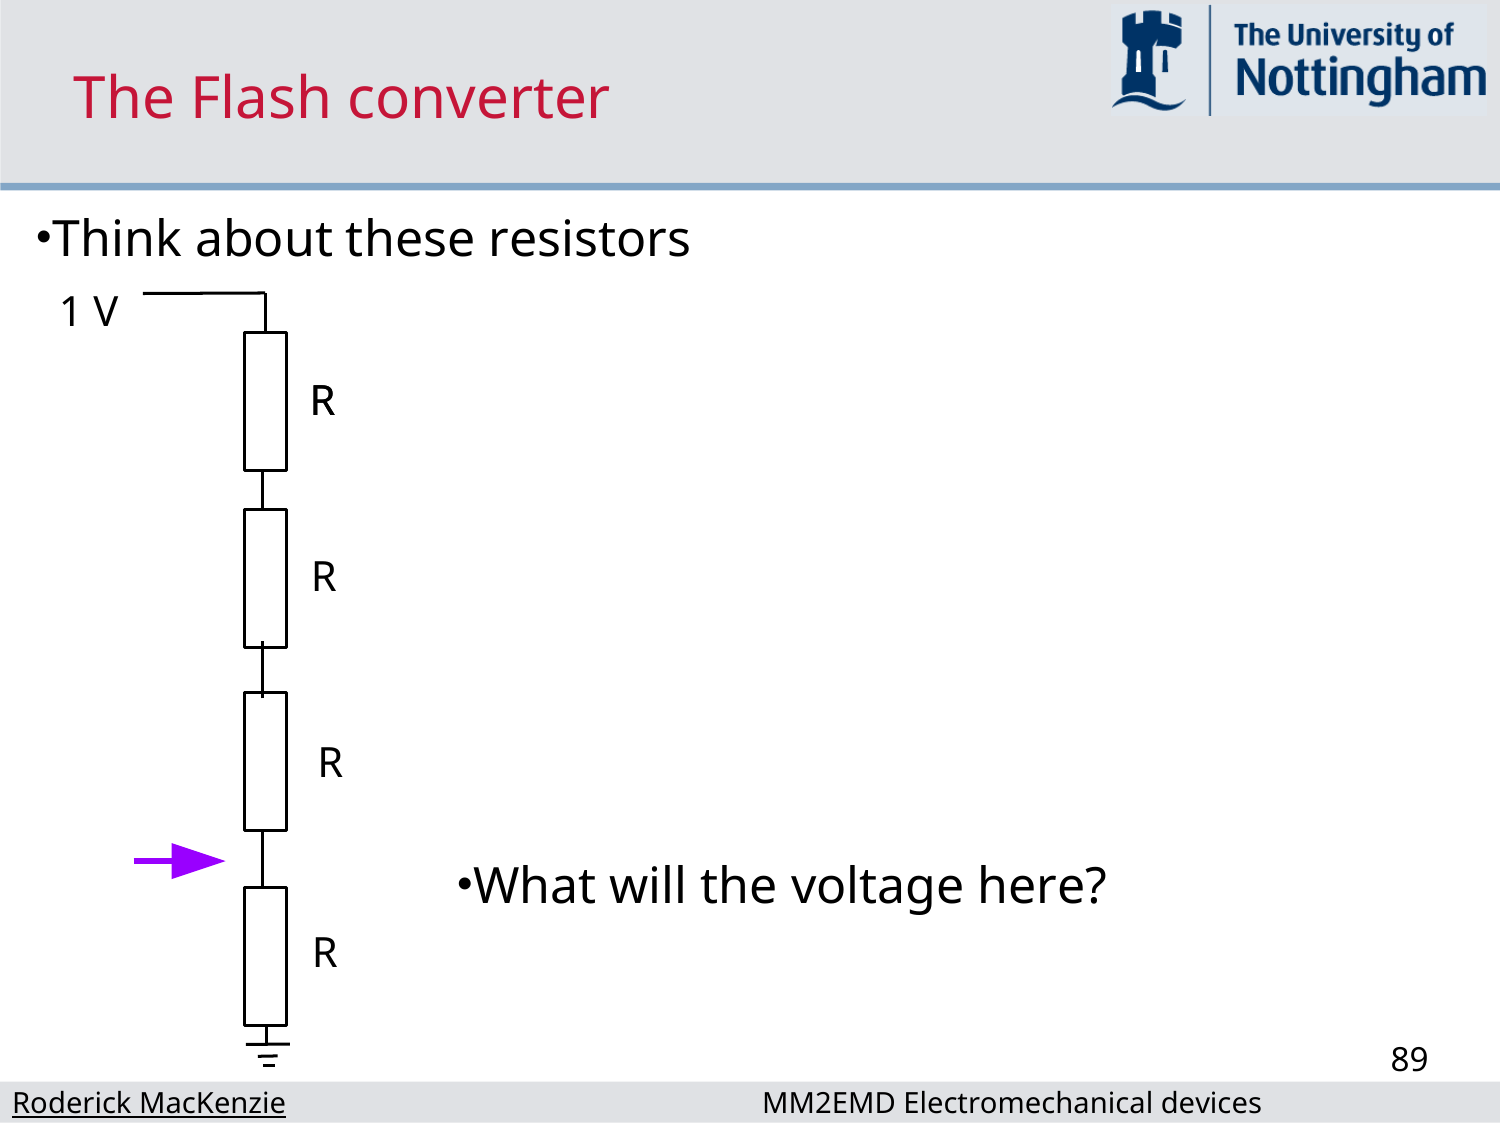

# The Flash converter
Think about these resistors
1 V
R
R
R
R
What will the voltage here?
R